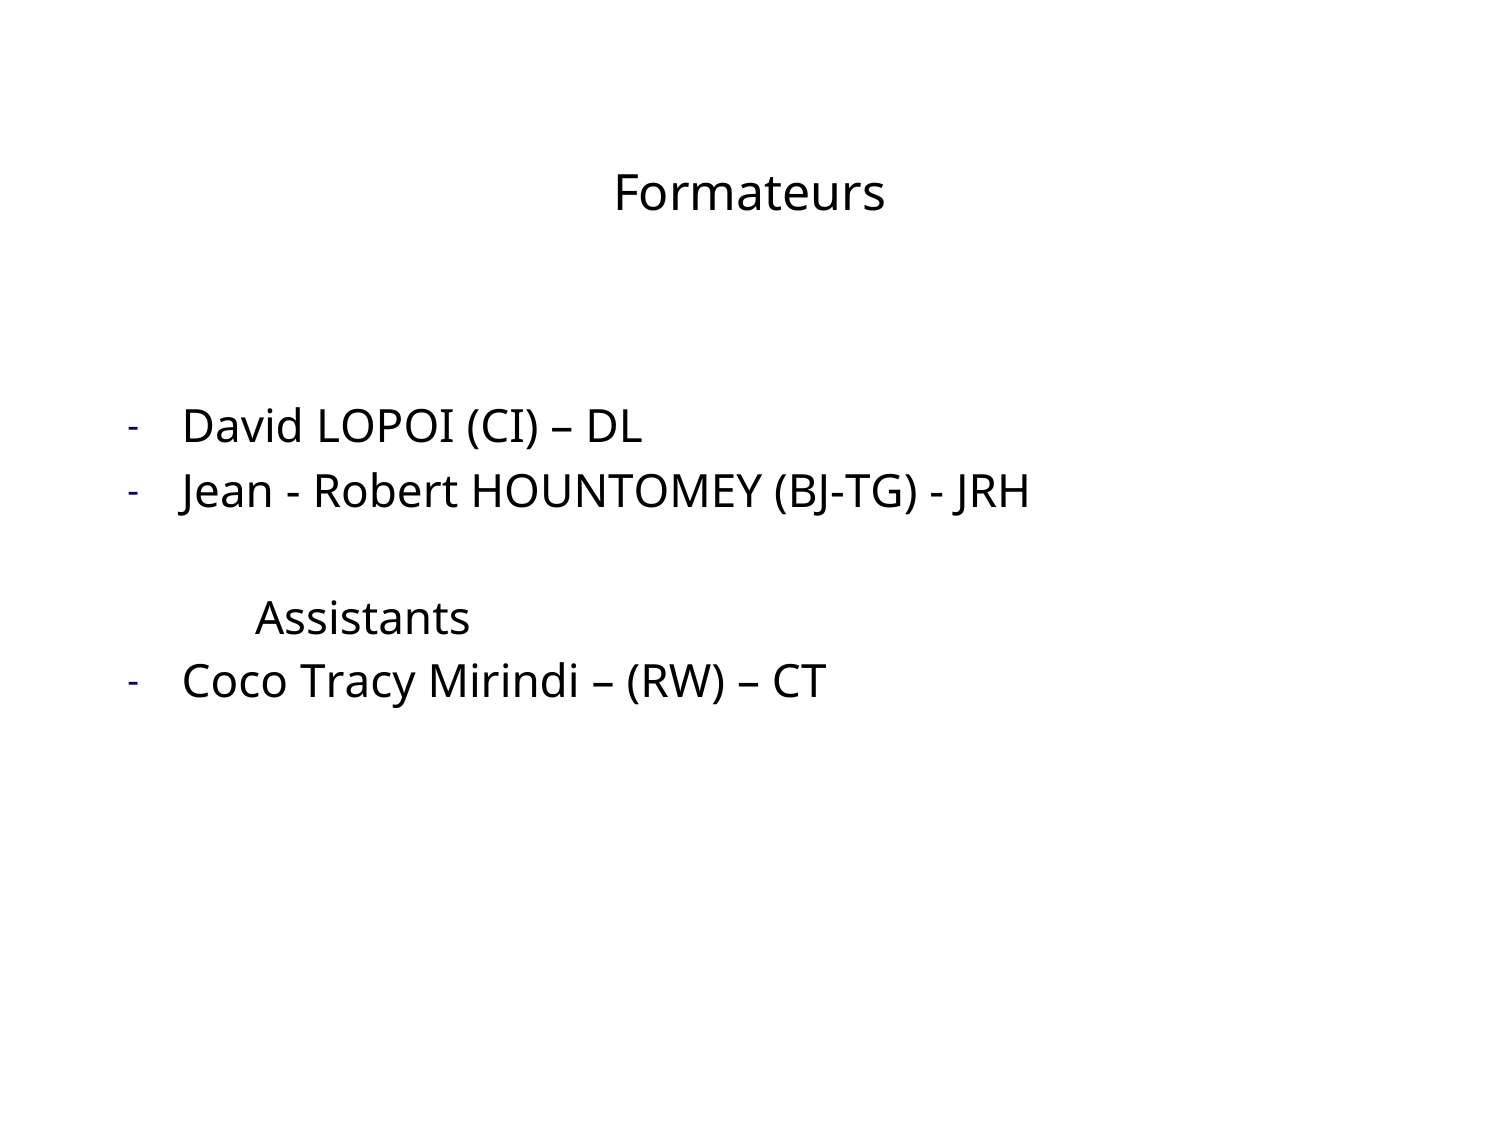

# Formateurs
David LOPOI (CI) – DL
Jean - Robert HOUNTOMEY (BJ-TG) - JRH
	Assistants
Coco Tracy Mirindi – (RW) – CT